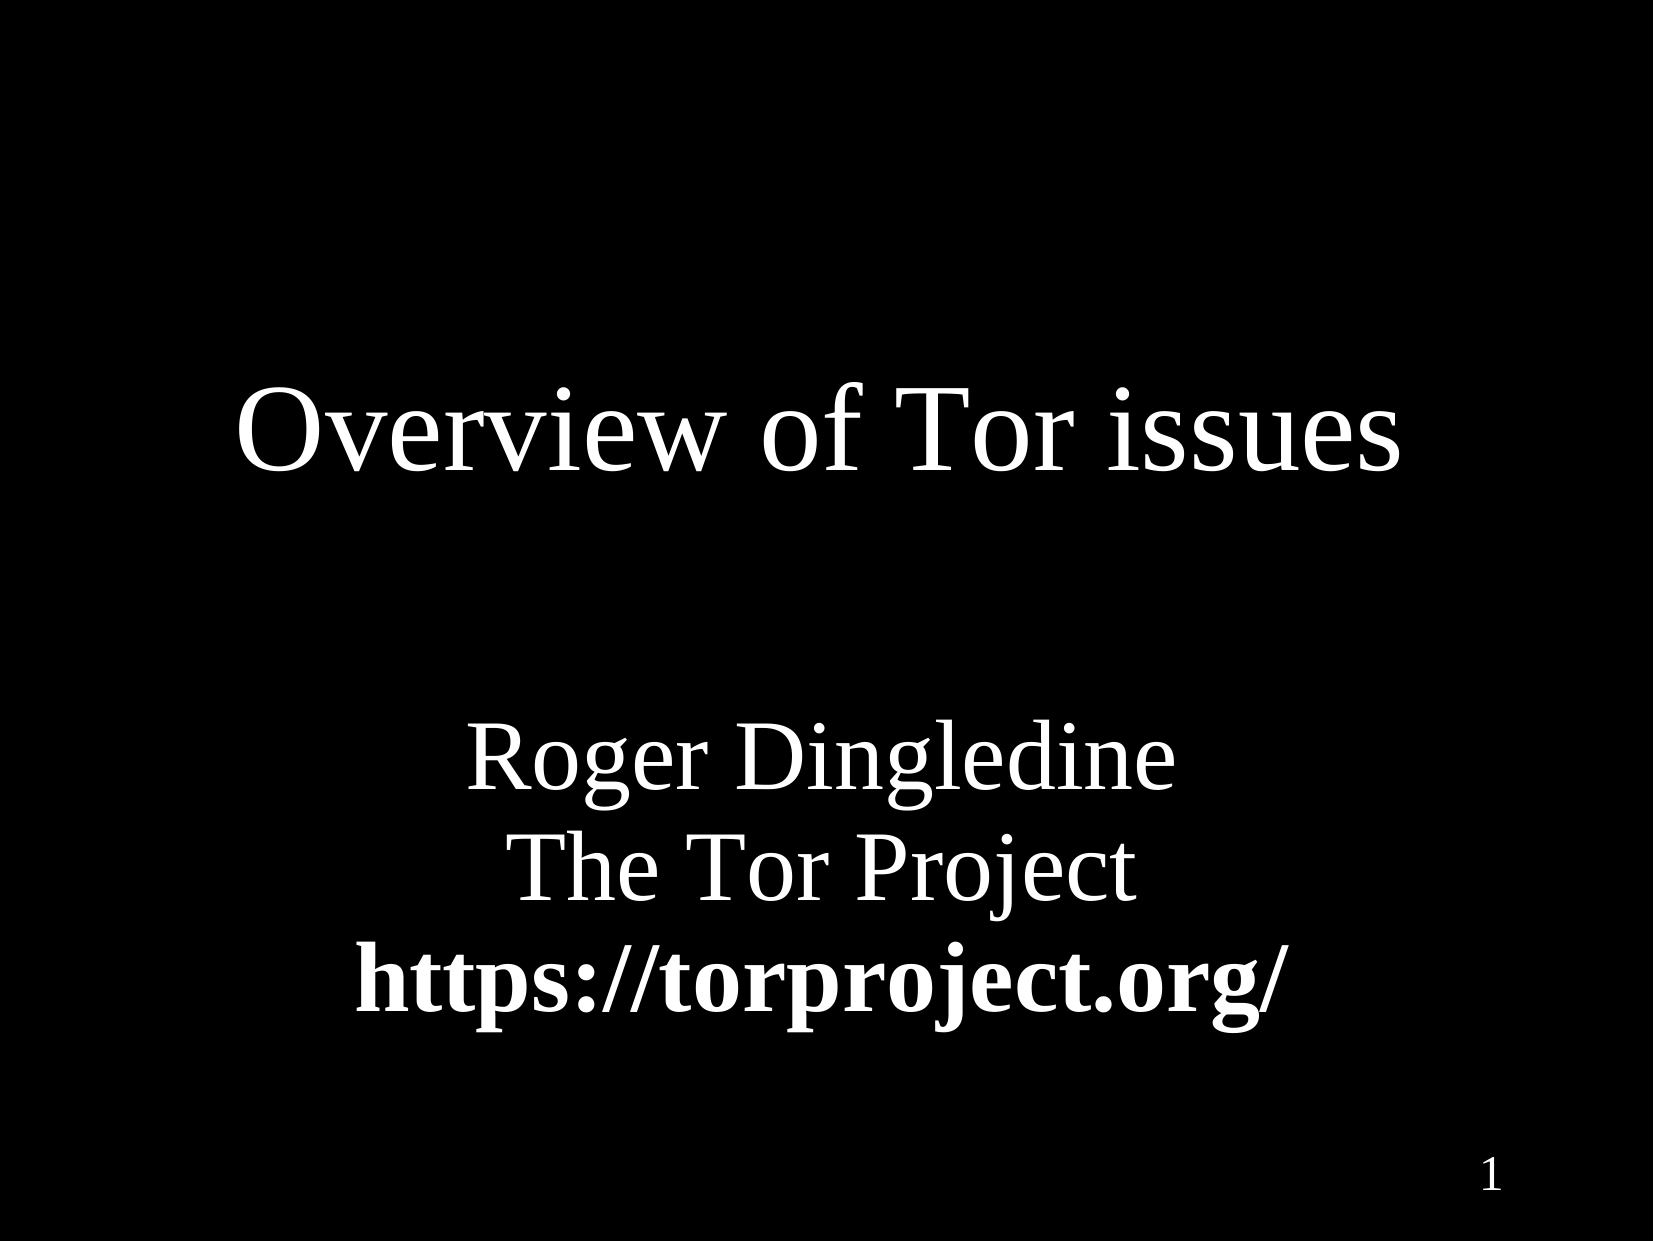

# Overview of Tor issues
Roger Dingledine
The Tor Project
https://torproject.org/